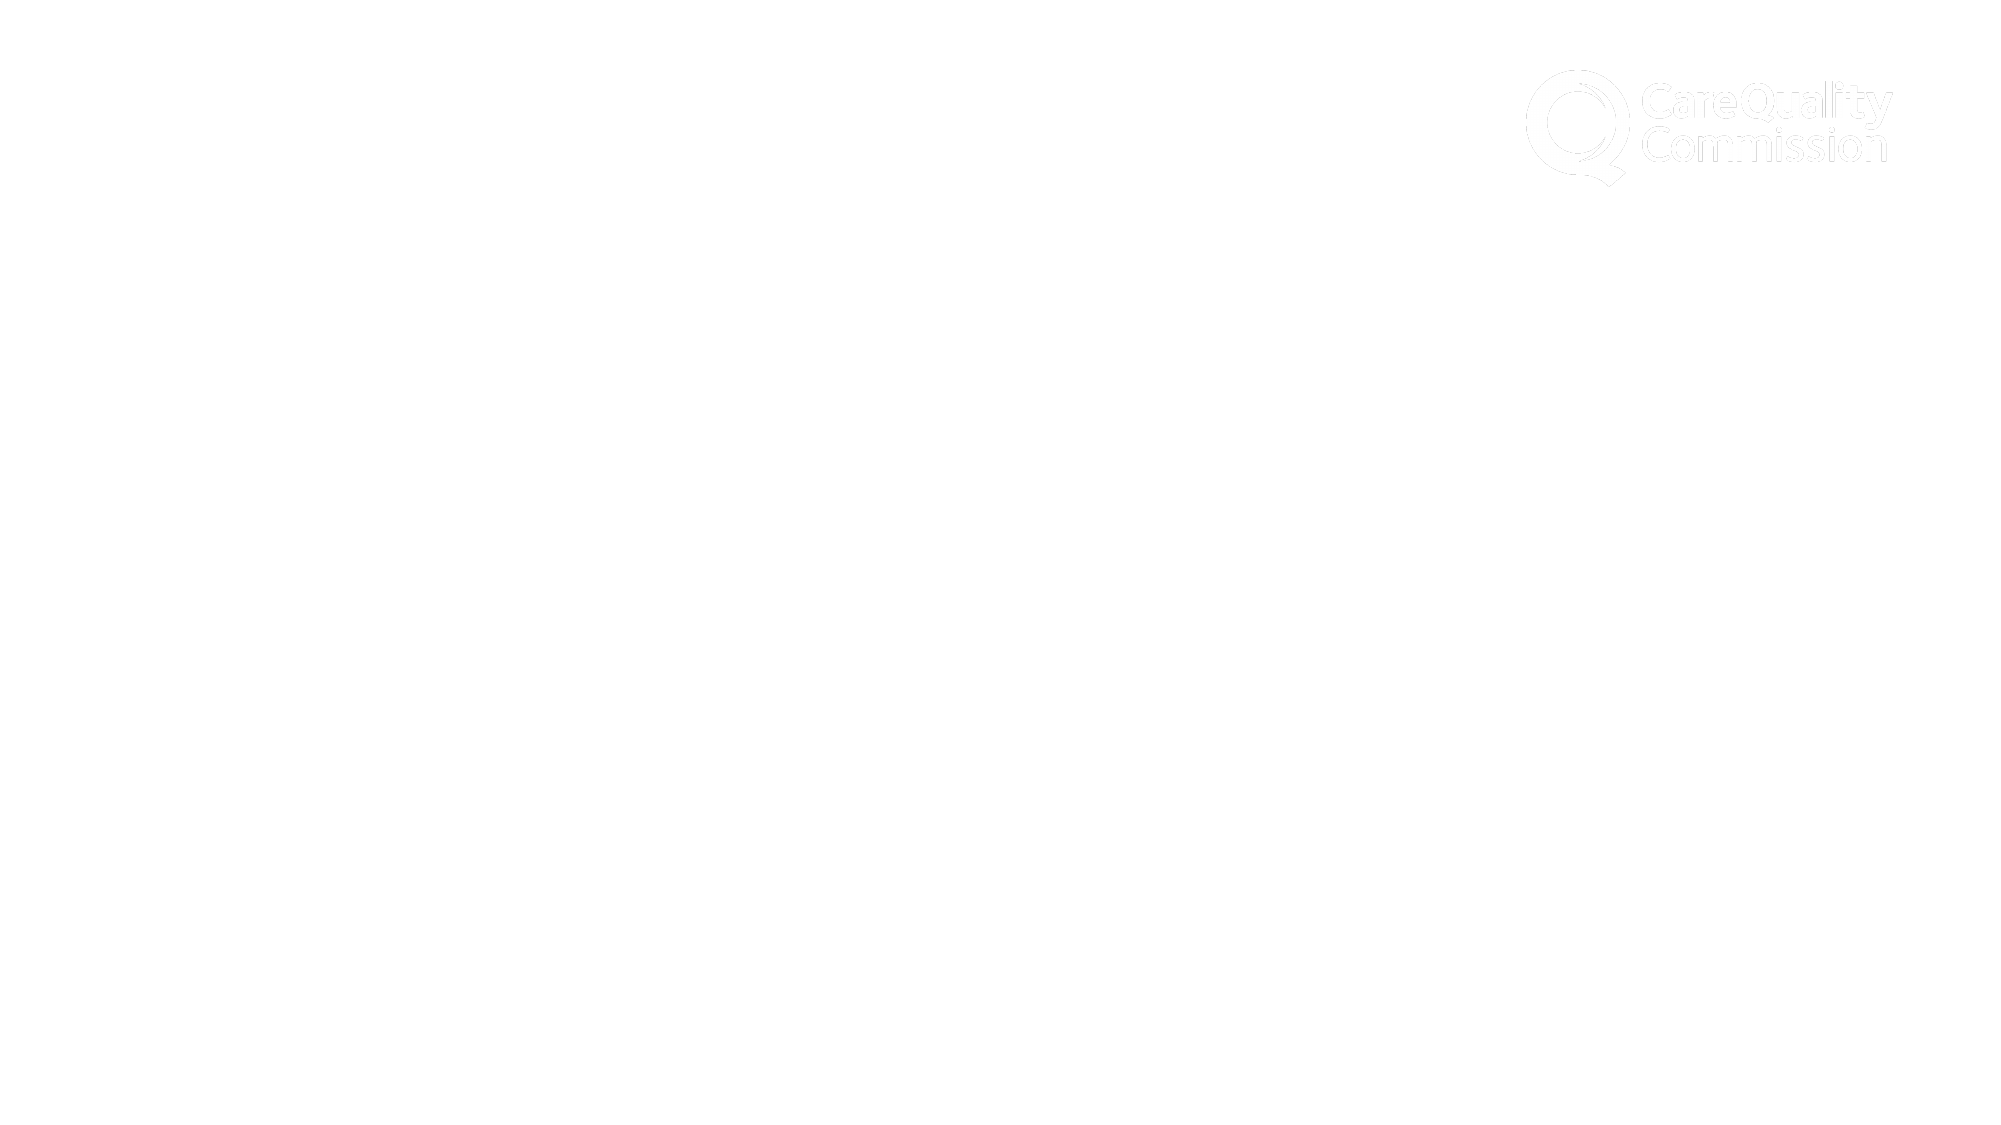

# Balanced score card CQC Business Plan 2025/26 Month 6 | September 2025 CM/11/25/42 Item 4.2 Performance, Finance and Risk Updates for Q2 – Appendix A